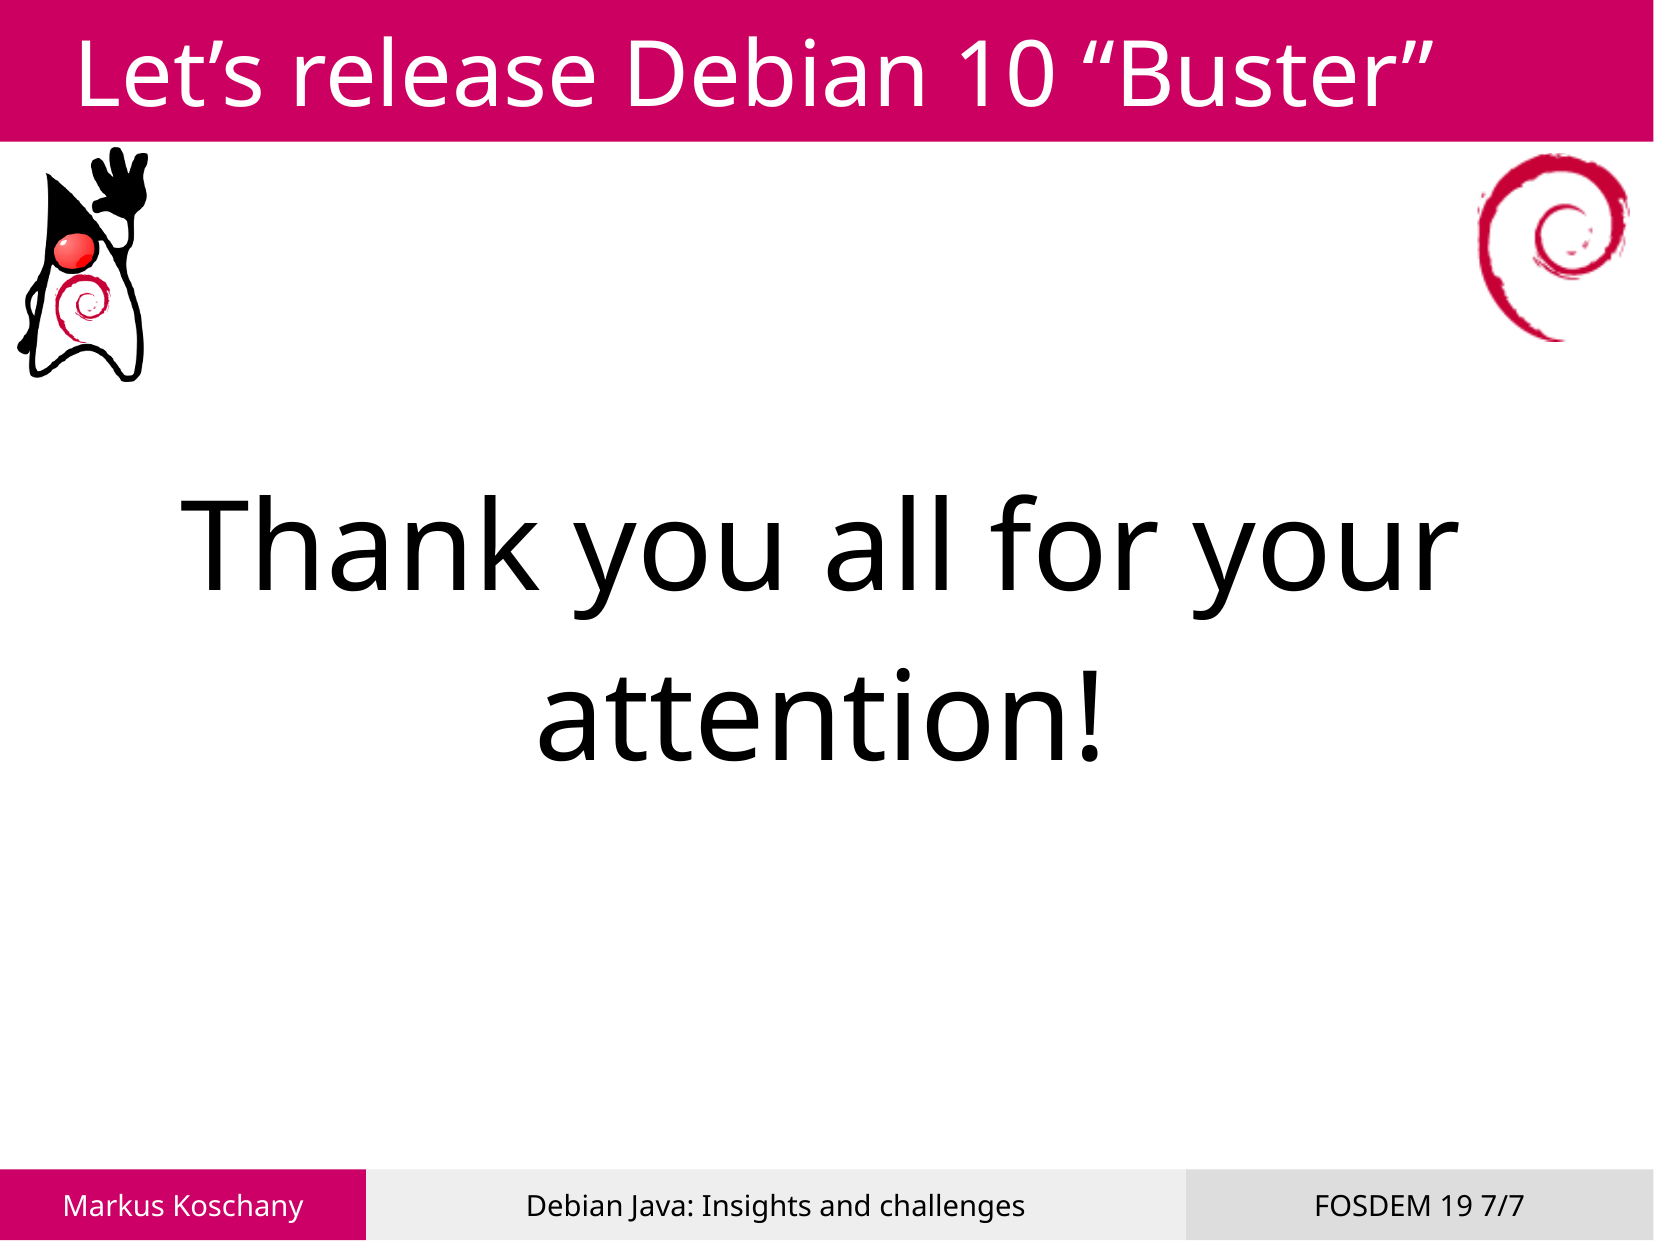

# Let’s release Debian 10 “Buster”
Thank you all for your attention!
07.08.17
7